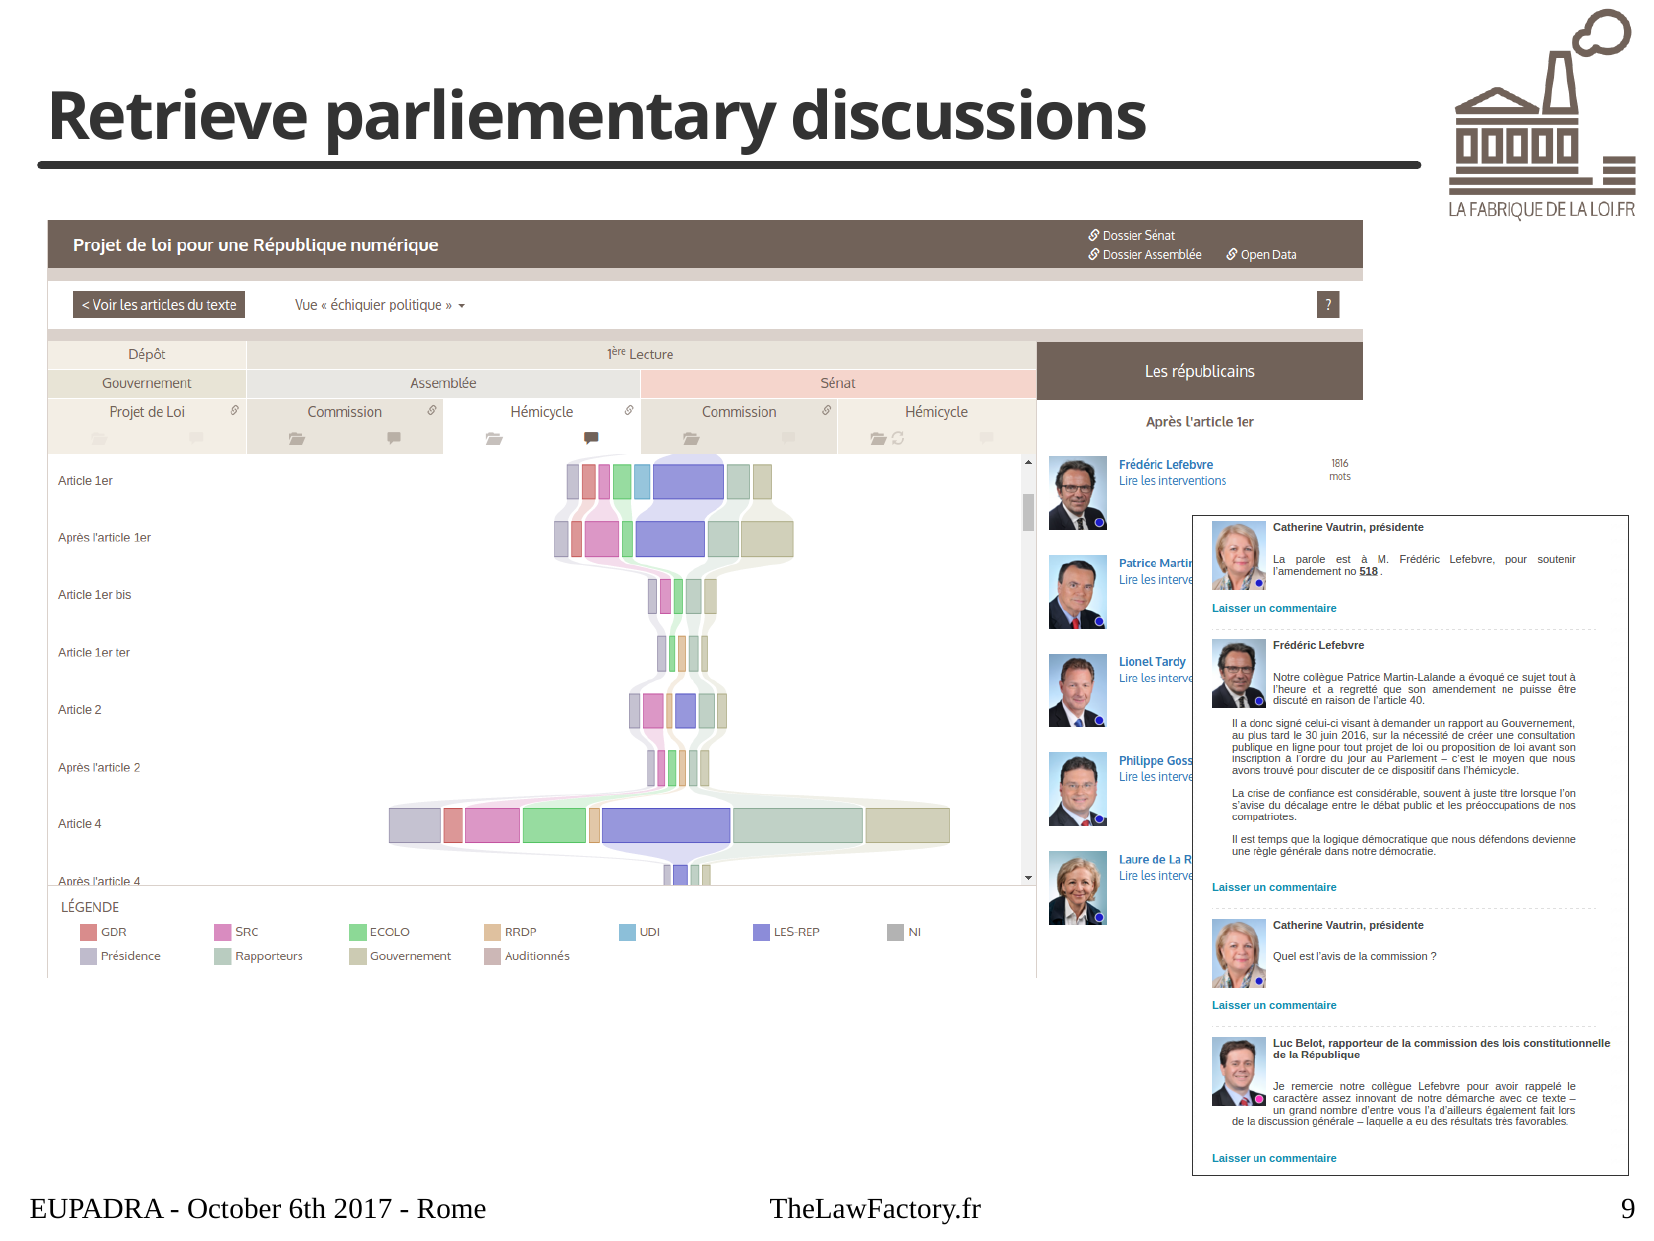

# Retrieve parliementary discussions
EUPADRA - October 6th 2017 - Rome
TheLawFactory.fr
9